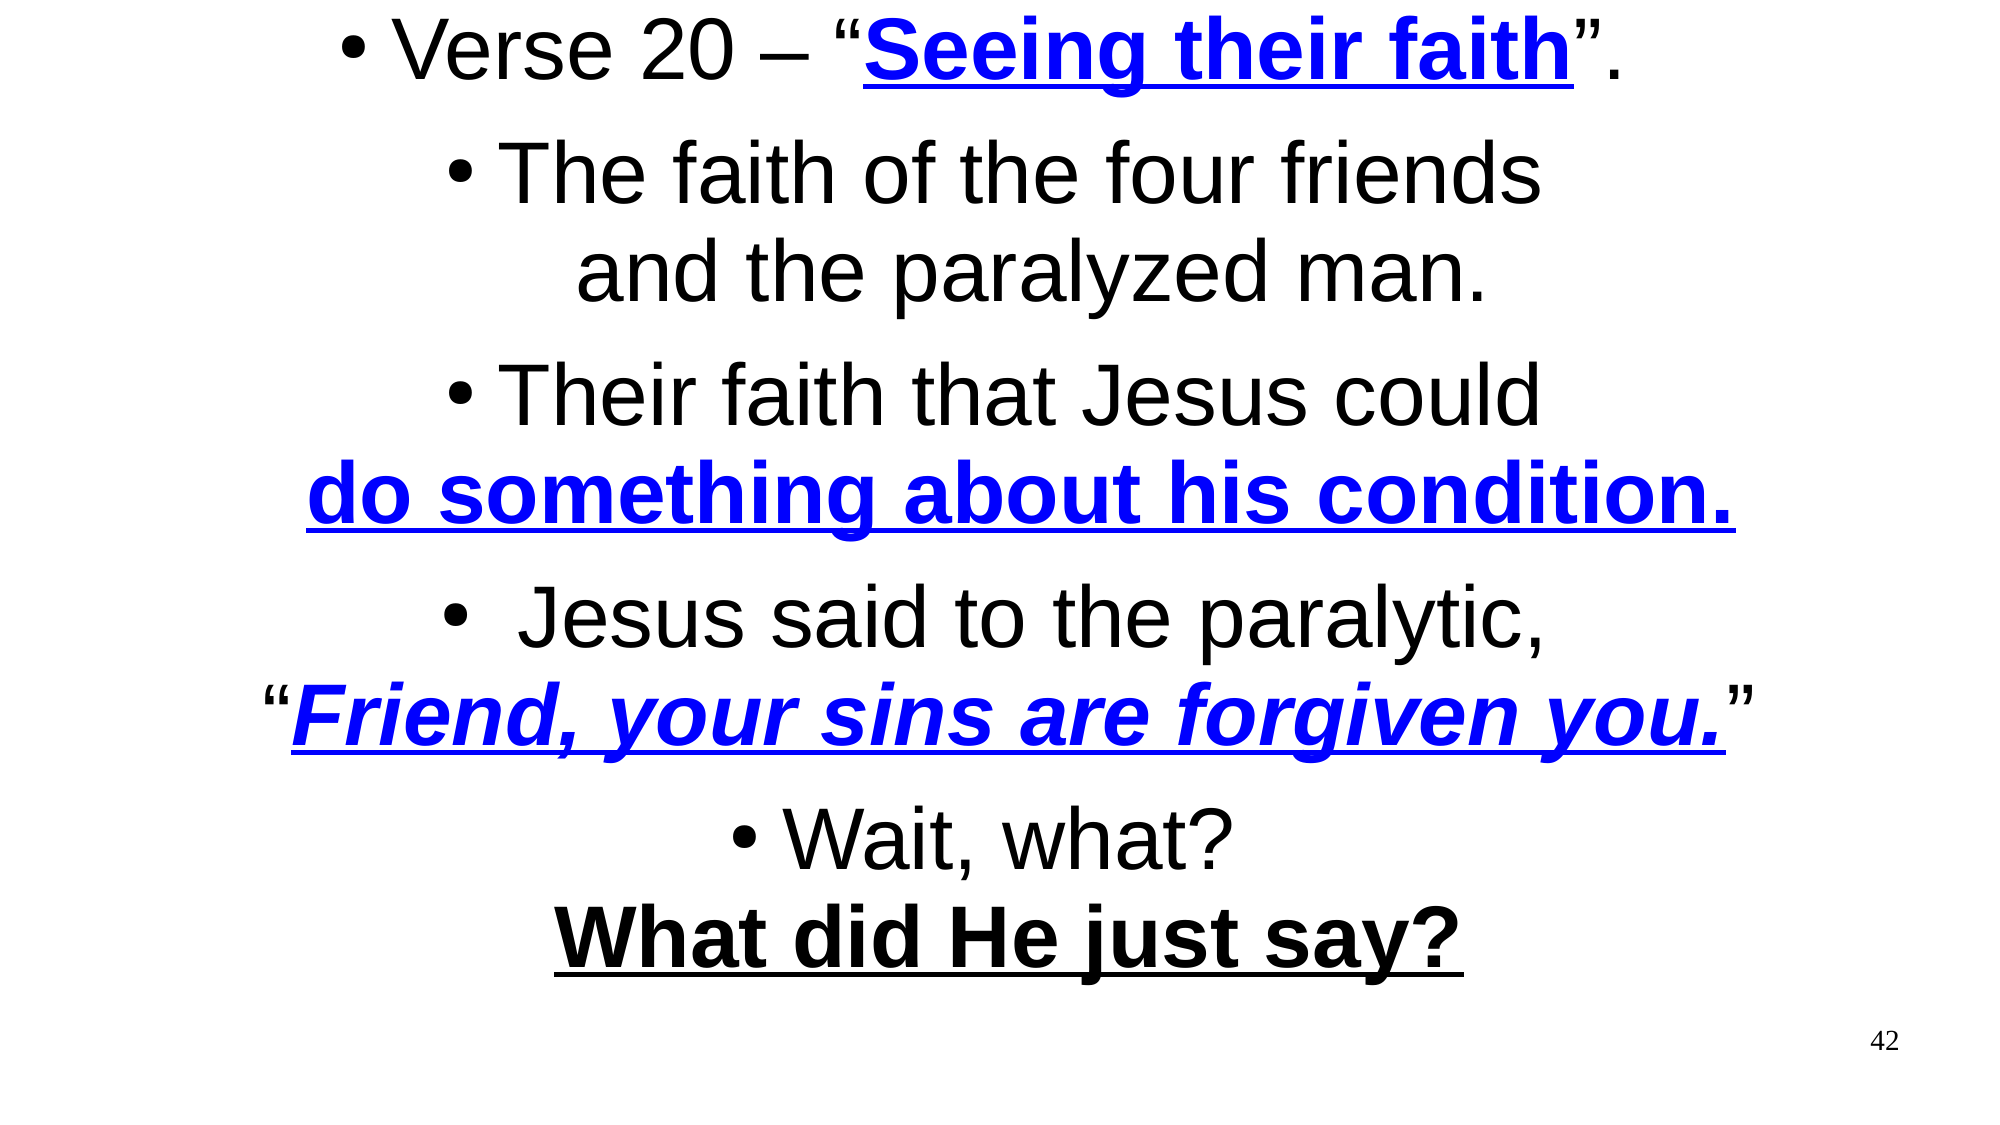

# Verse 20 – “Seeing their faith”.
The faith of the four friends
and the paralyzed man.
Their faith that Jesus could
do something about his condition.
 Jesus said to the paralytic,
“Friend, your sins are forgiven you.”
Wait, what? 
What did He just say?
42